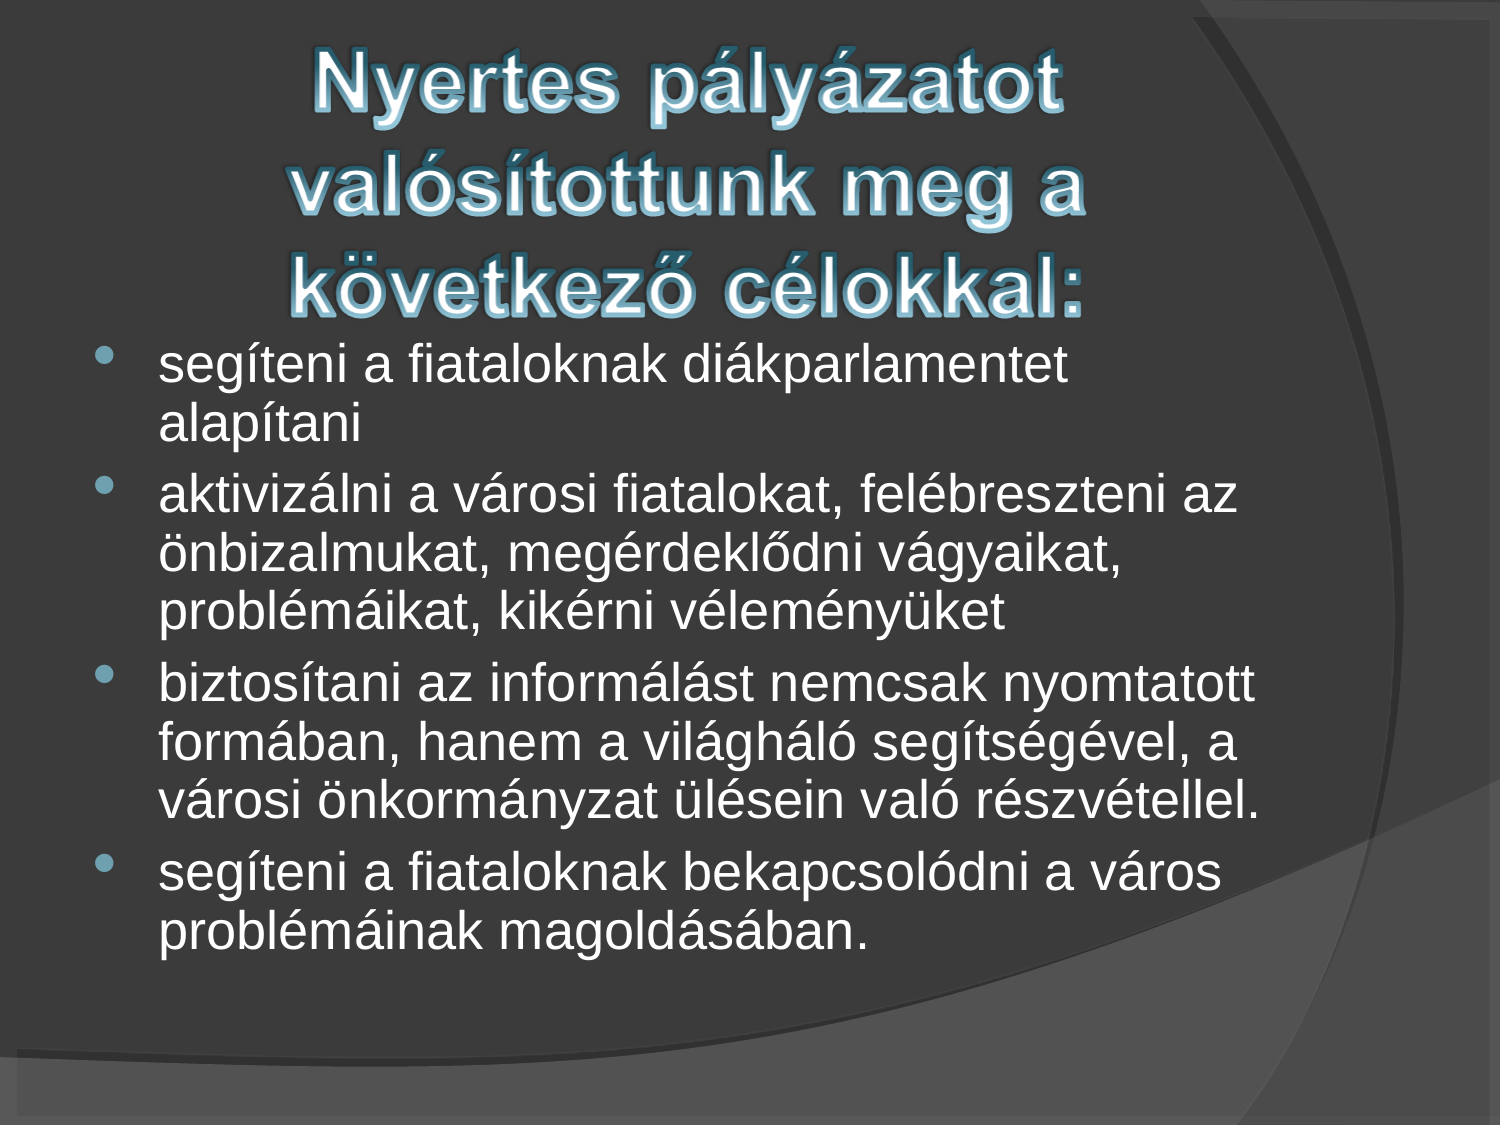

segíteni a fiataloknak diákparlamentet alapítani
aktivizálni a városi fiatalokat, felébreszteni az önbizalmukat, megérdeklődni vágyaikat, problémáikat, kikérni véleményüket
biztosítani az informálást nemcsak nyomtatott formában, hanem a világháló segítségével, a városi önkormányzat ülésein való részvétellel.
segíteni a fiataloknak bekapcsolódni a város problémáinak magoldásában.